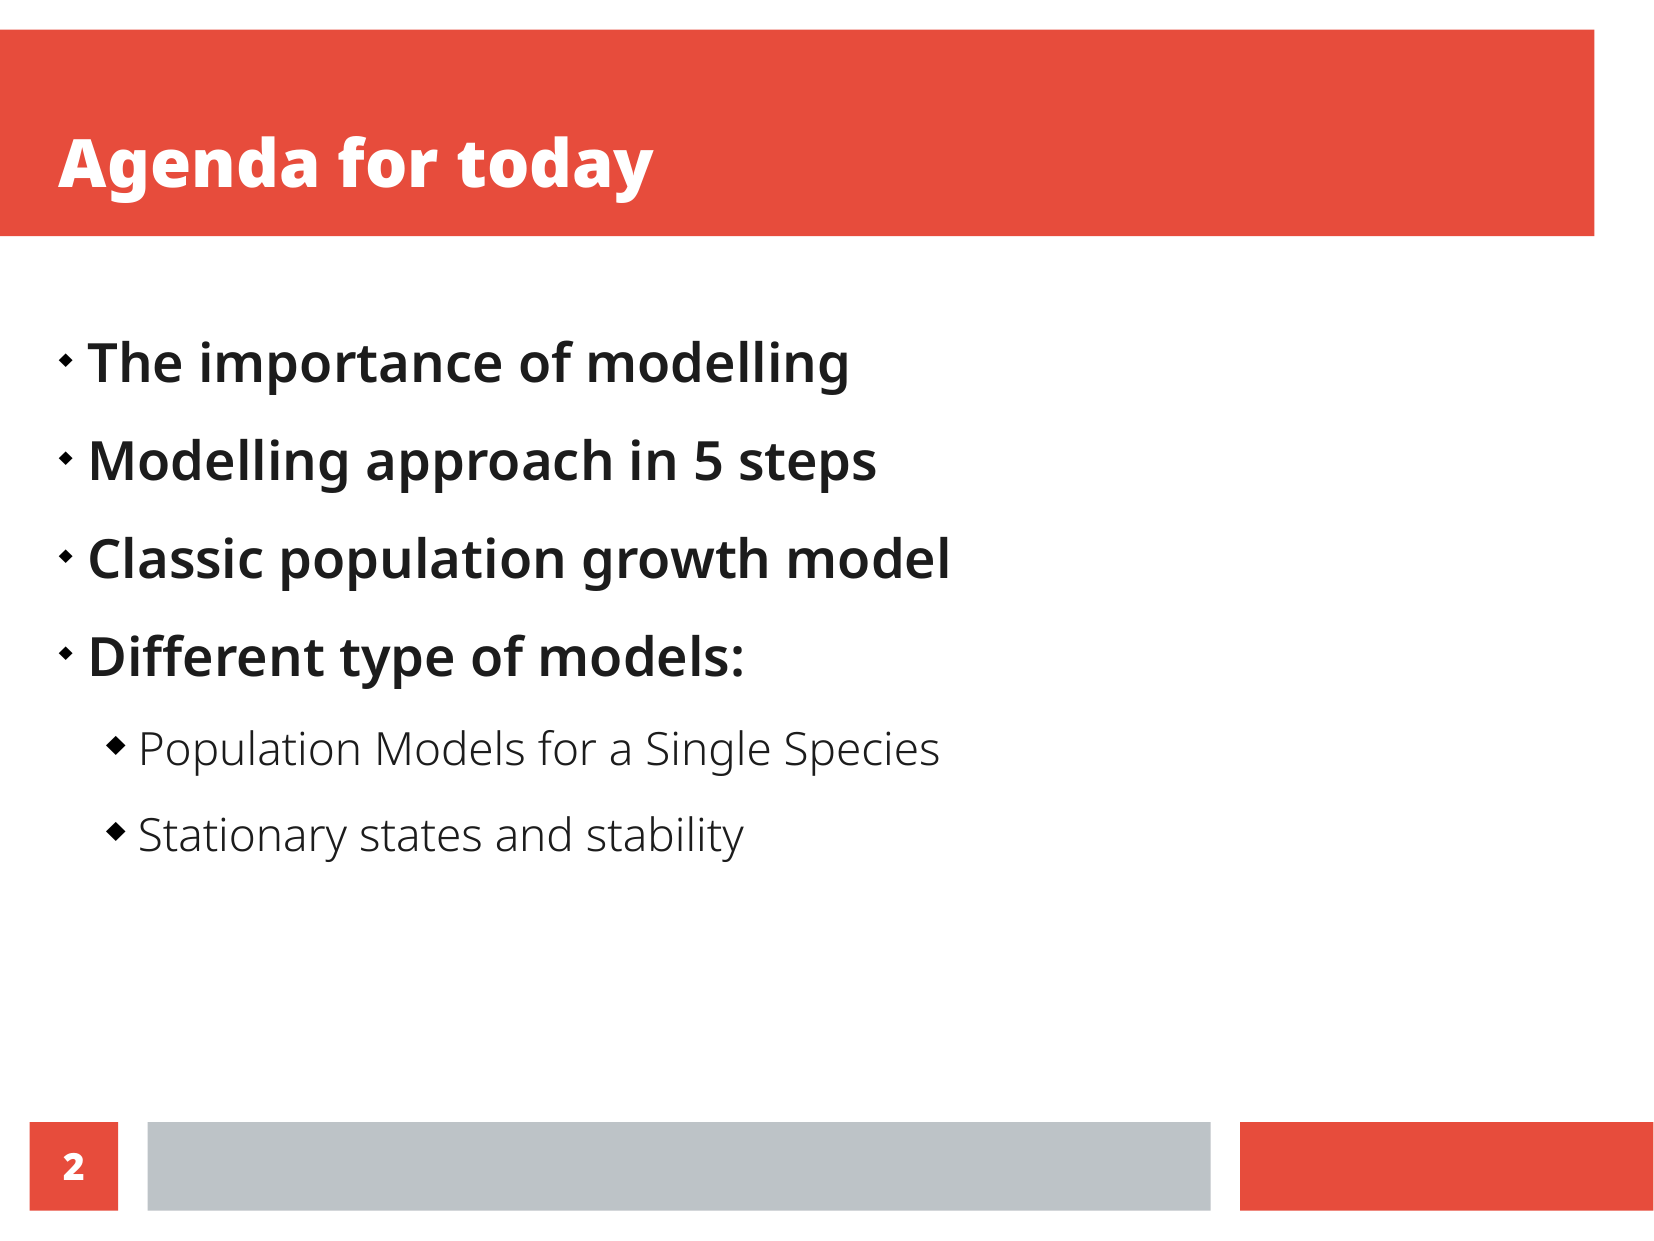

# Agenda for today
 The importance of modelling
 Modelling approach in 5 steps
 Classic population growth model
 Different type of models:
 Population Models for a Single Species
 Stationary states and stability
2